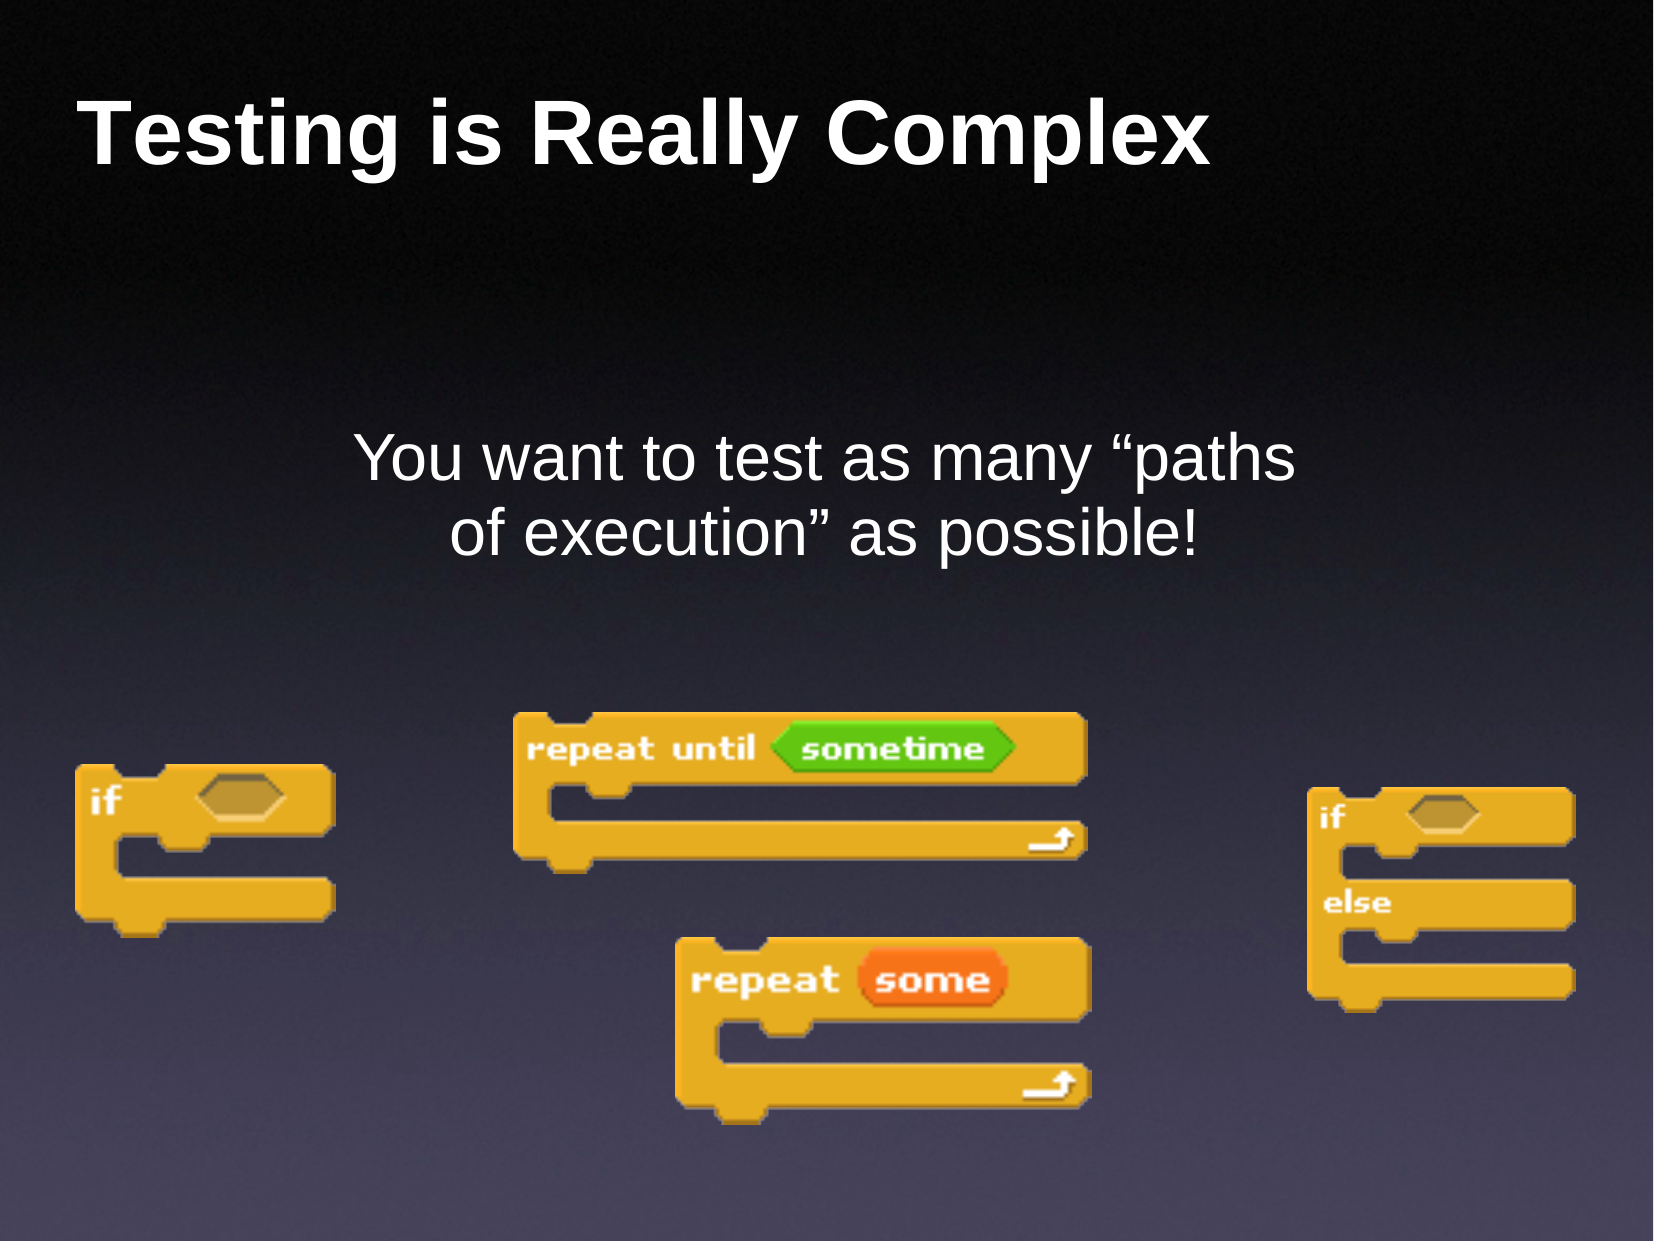

# Testing is Really Complex
You want to test as many “paths of execution” as possible!